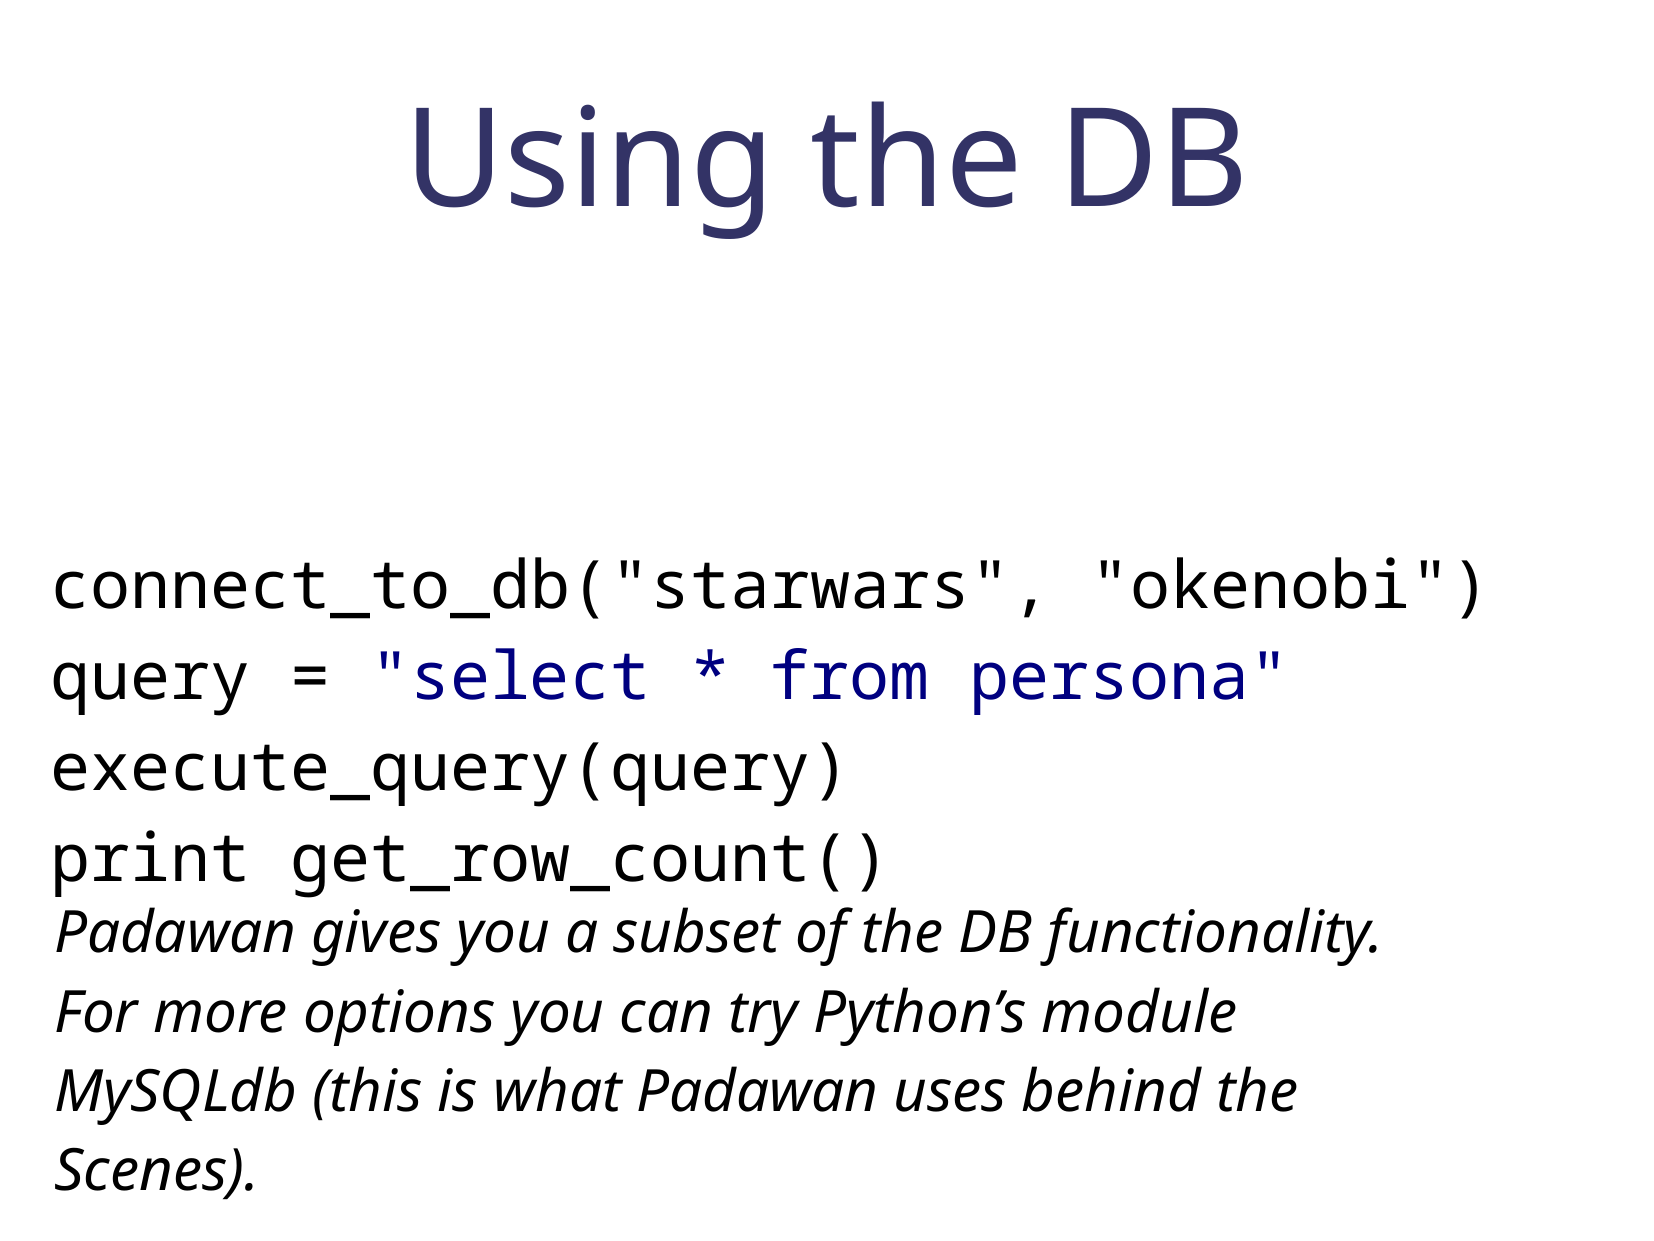

# Using the DB
connect_to_db("starwars", "okenobi")
query = "select * from persona"
execute_query(query)
print get_row_count()
Padawan gives you a subset of the DB functionality.
For more options you can try Python’s module
MySQLdb (this is what Padawan uses behind the
Scenes).